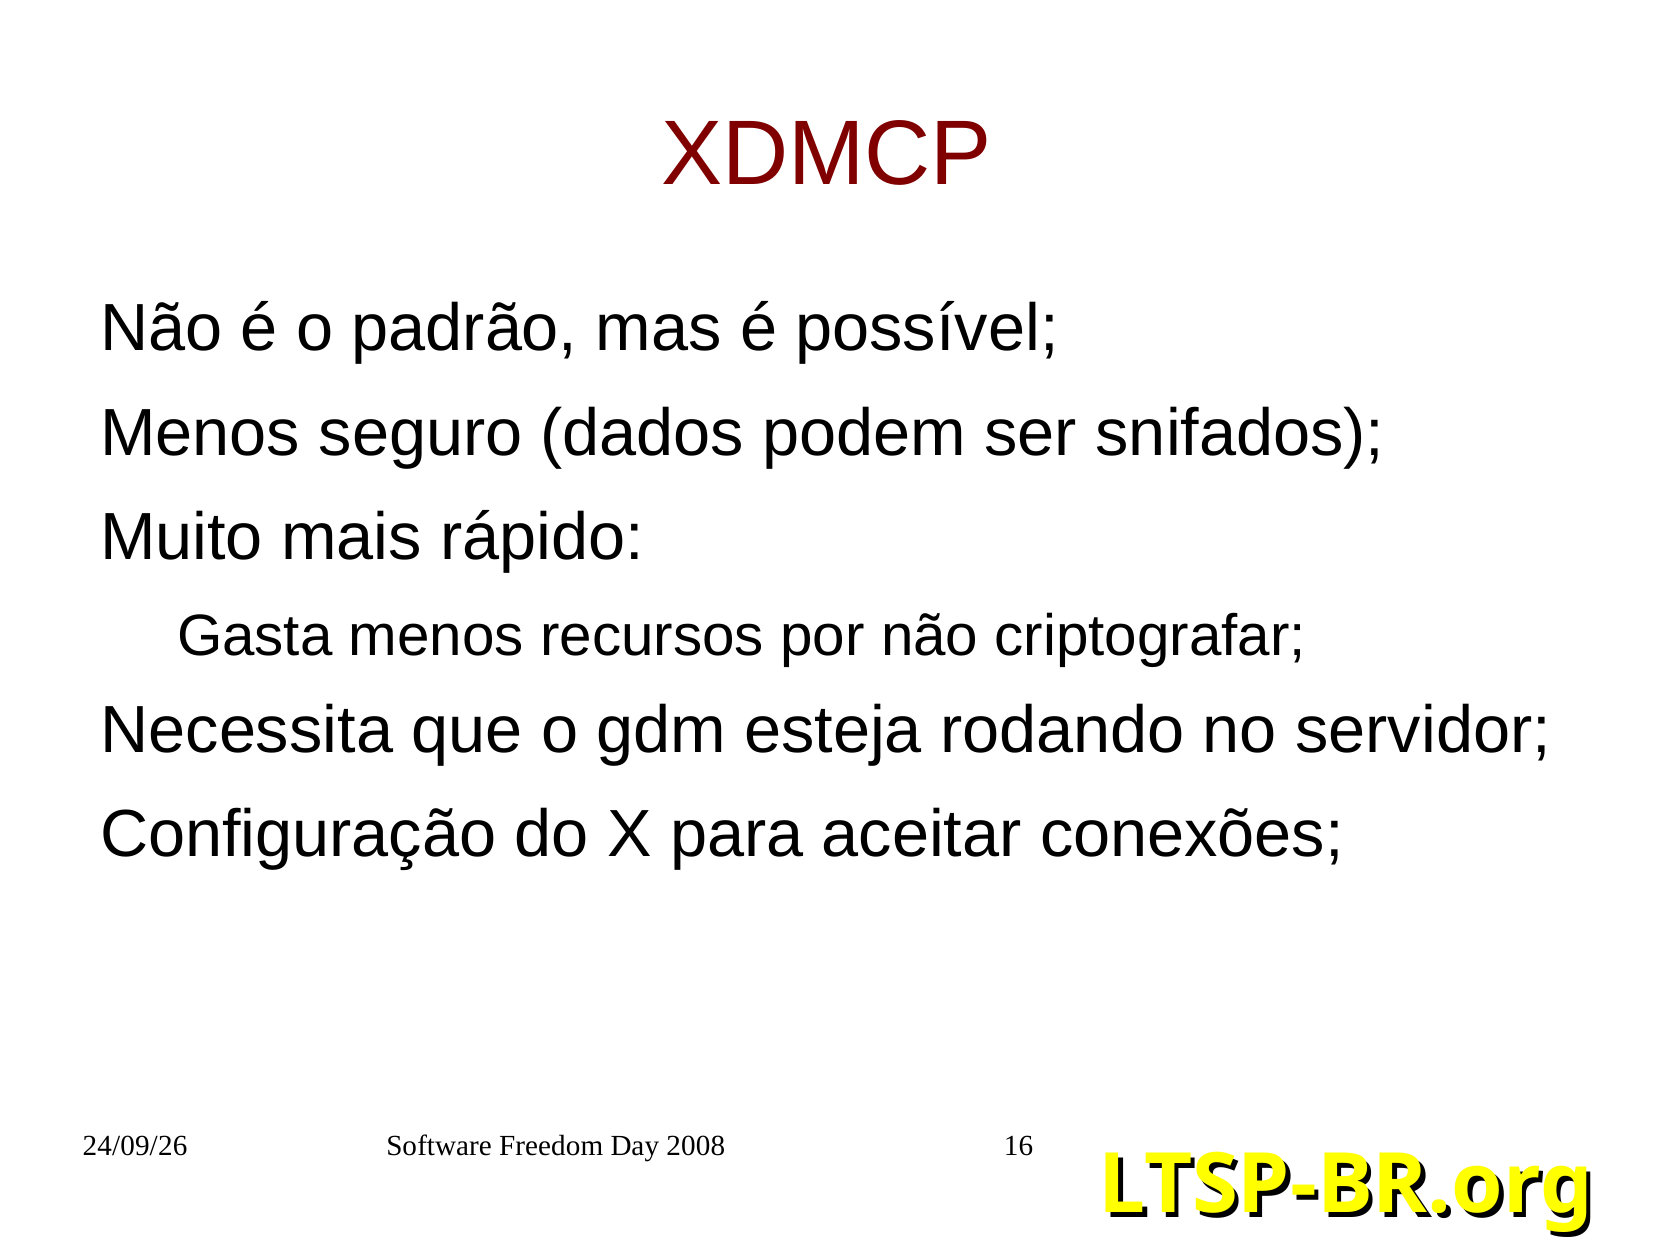

# XDMCP
Não é o padrão, mas é possível;
Menos seguro (dados podem ser snifados);
Muito mais rápido:
Gasta menos recursos por não criptografar;
Necessita que o gdm esteja rodando no servidor;
Configuração do X para aceitar conexões;
Software Freedom Day 2008
16